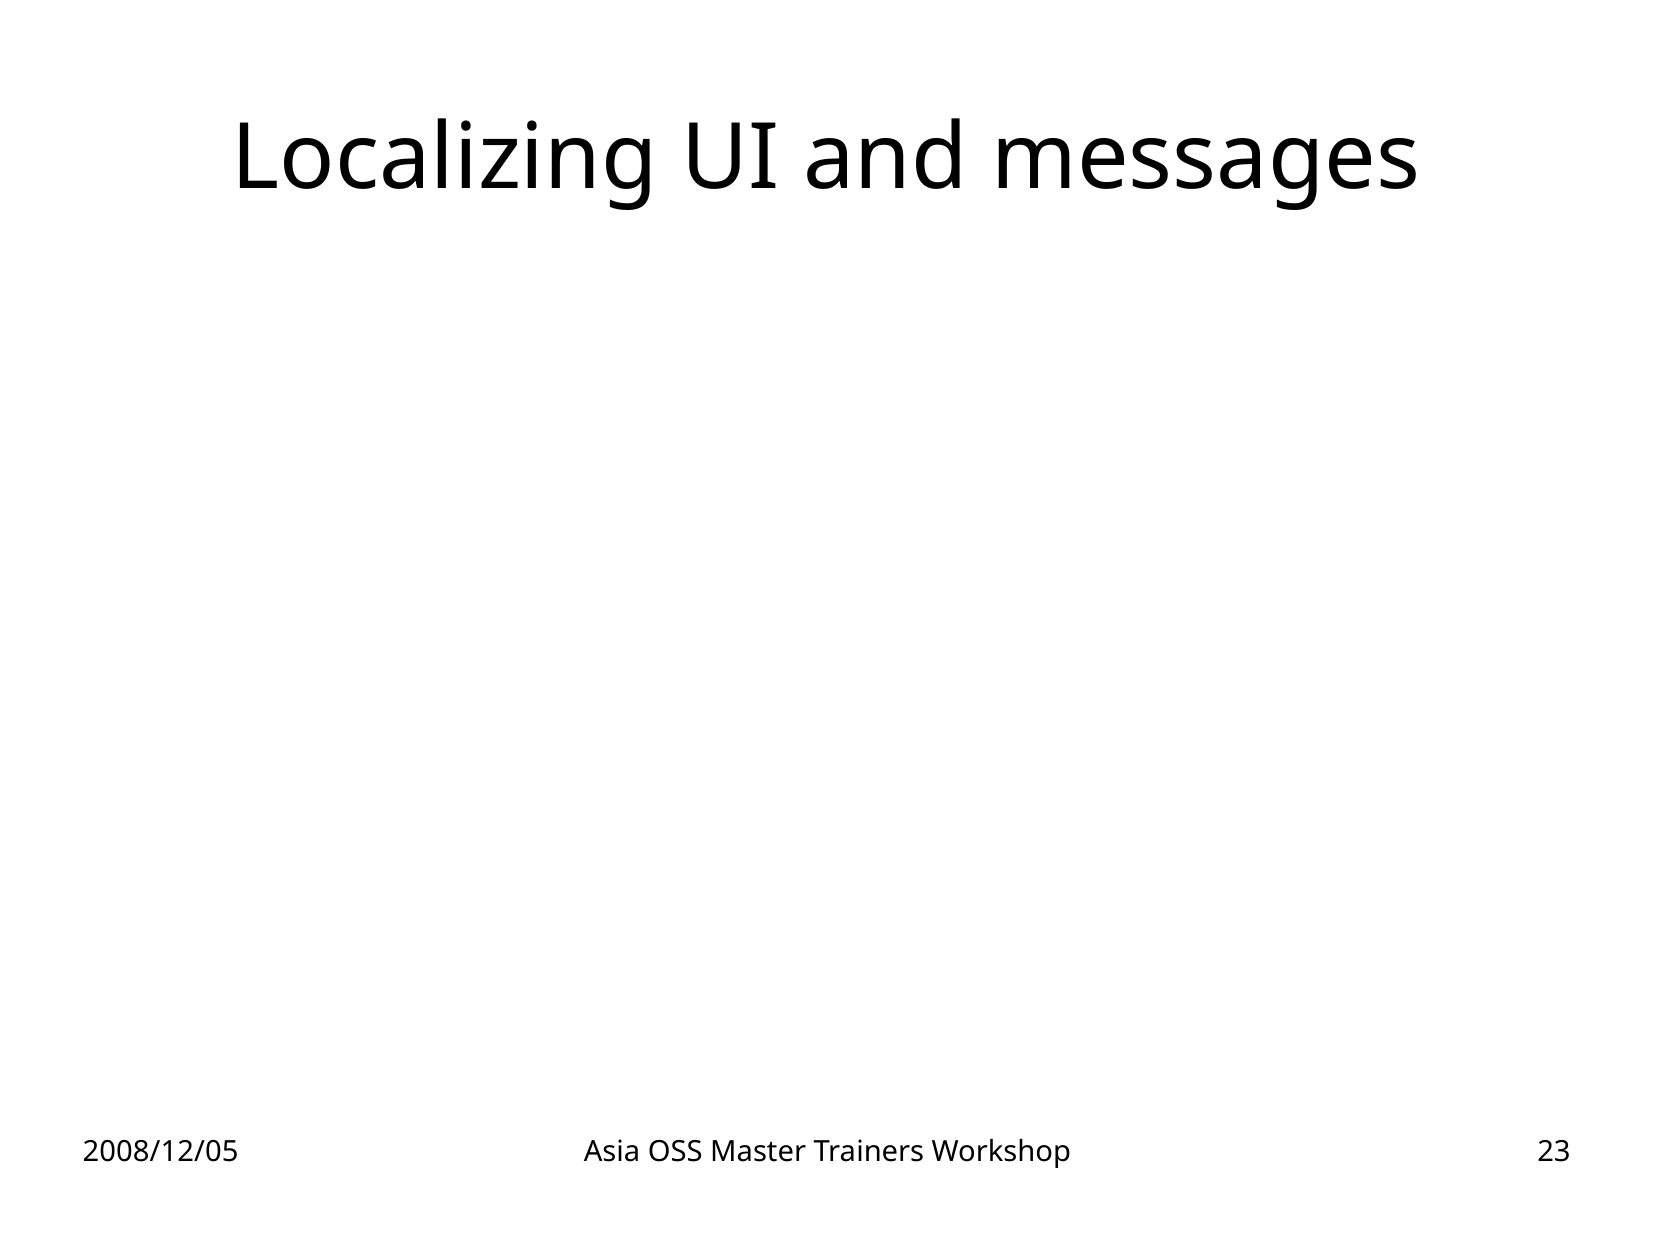

# Localizing UI and messages
2008/12/05
Asia OSS Master Trainers Workshop
23